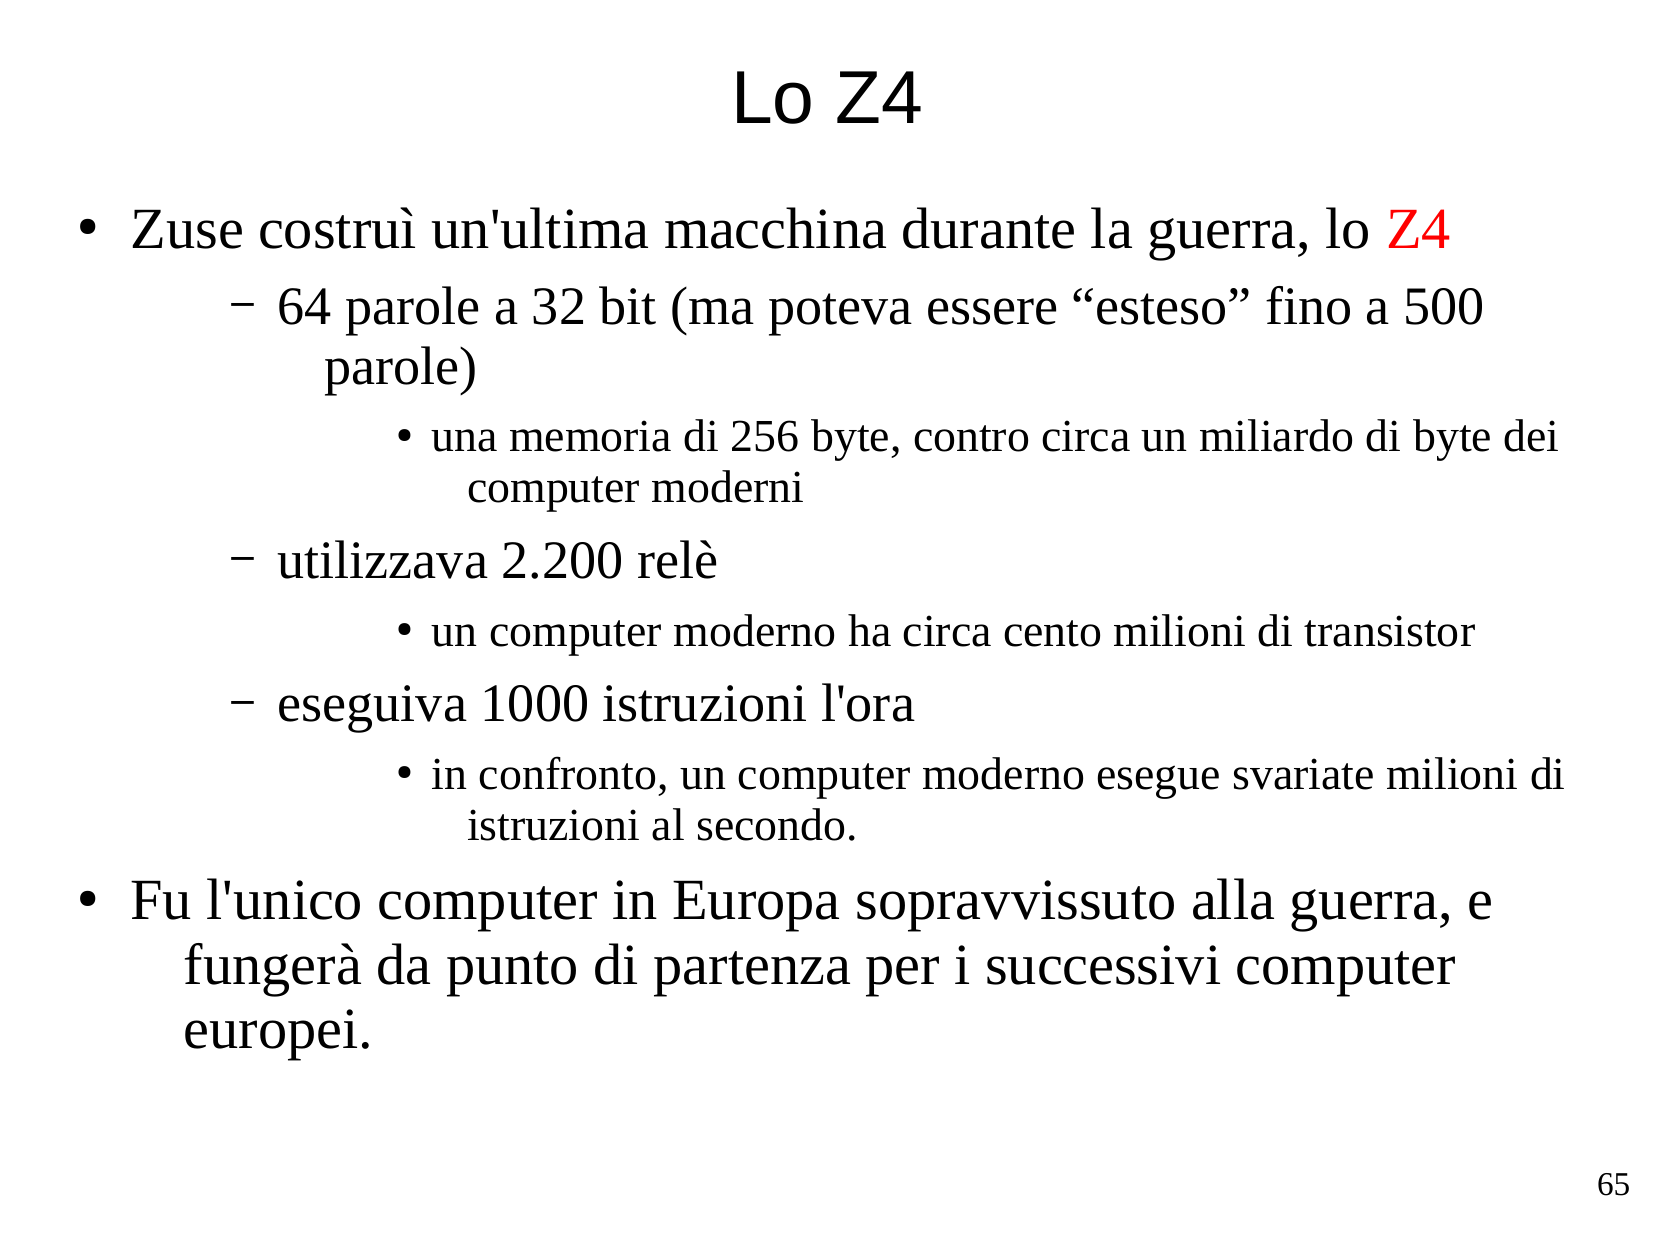

# Lo Z4
Zuse costruì un'ultima macchina durante la guerra, lo Z4
64 parole a 32 bit (ma poteva essere “esteso” fino a 500 parole)
una memoria di 256 byte, contro circa un miliardo di byte dei computer moderni
utilizzava 2.200 relè
un computer moderno ha circa cento milioni di transistor
eseguiva 1000 istruzioni l'ora
in confronto, un computer moderno esegue svariate milioni di istruzioni al secondo.
Fu l'unico computer in Europa sopravvissuto alla guerra, e fungerà da punto di partenza per i successivi computer europei.